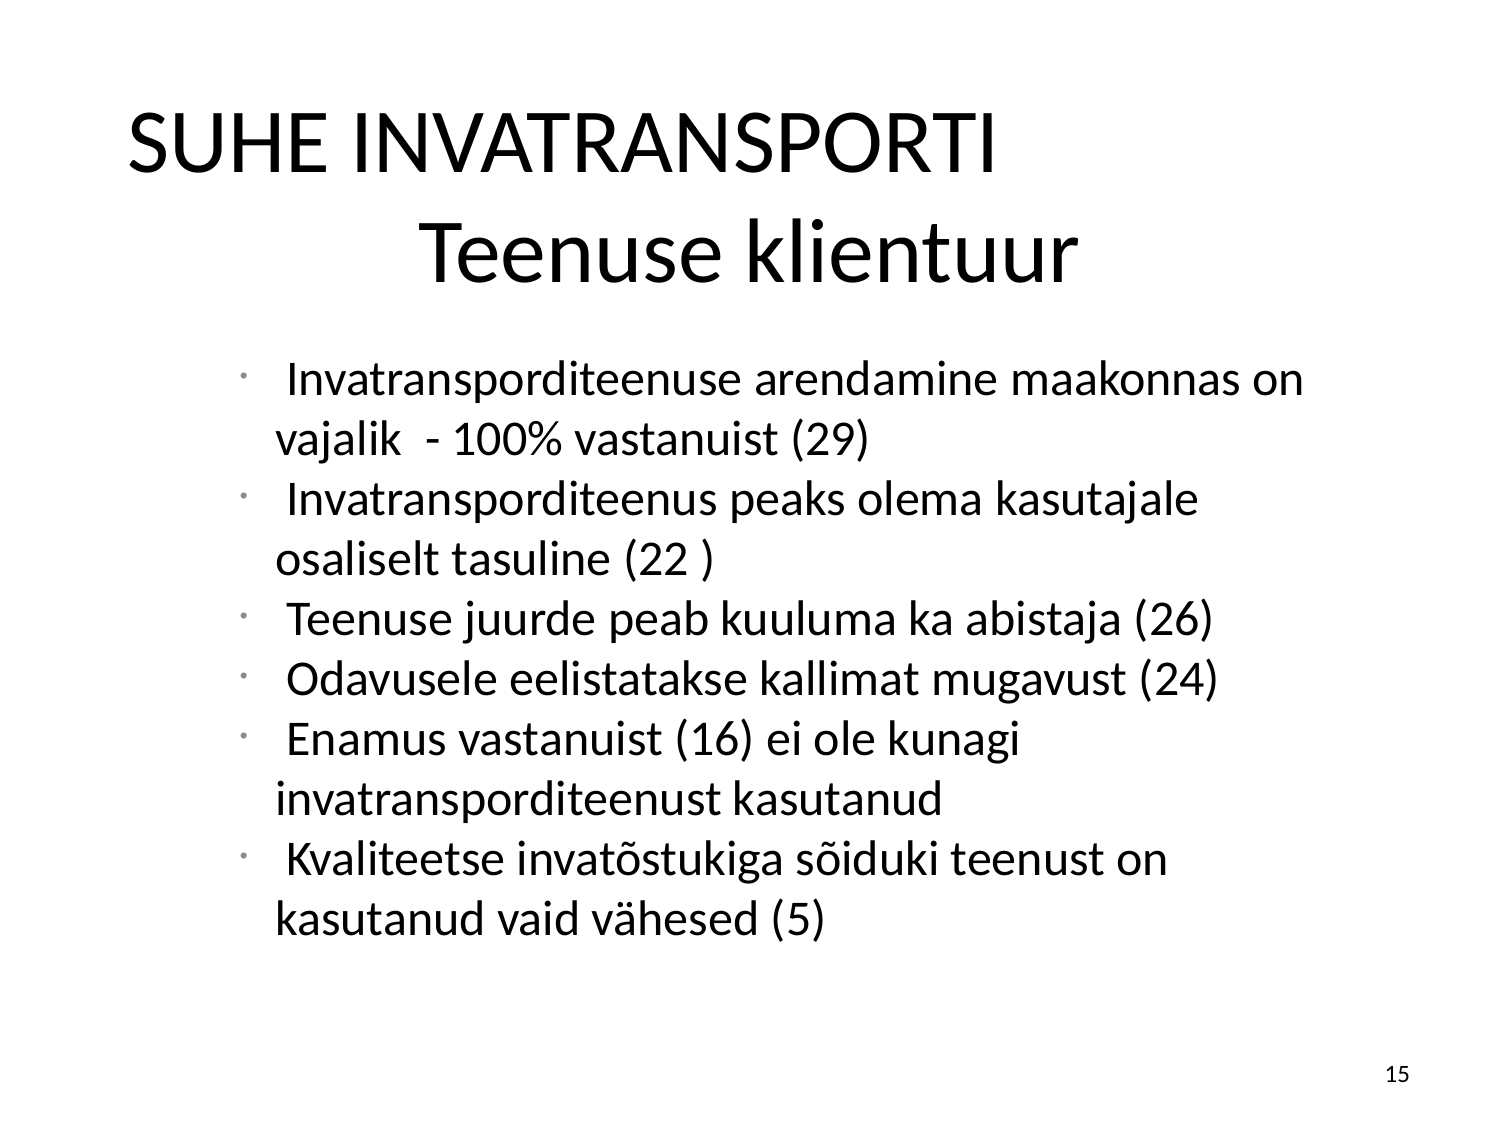

SUHE INVATRANSPORTI
Teenuse klientuur
 Invatransporditeenuse arendamine maakonnas on vajalik - 100% vastanuist (29)
 Invatransporditeenus peaks olema kasutajale osaliselt tasuline (22 )
 Teenuse juurde peab kuuluma ka abistaja (26)
 Odavusele eelistatakse kallimat mugavust (24)
 Enamus vastanuist (16) ei ole kunagi invatransporditeenust kasutanud
 Kvaliteetse invatõstukiga sõiduki teenust on kasutanud vaid vähesed (5)